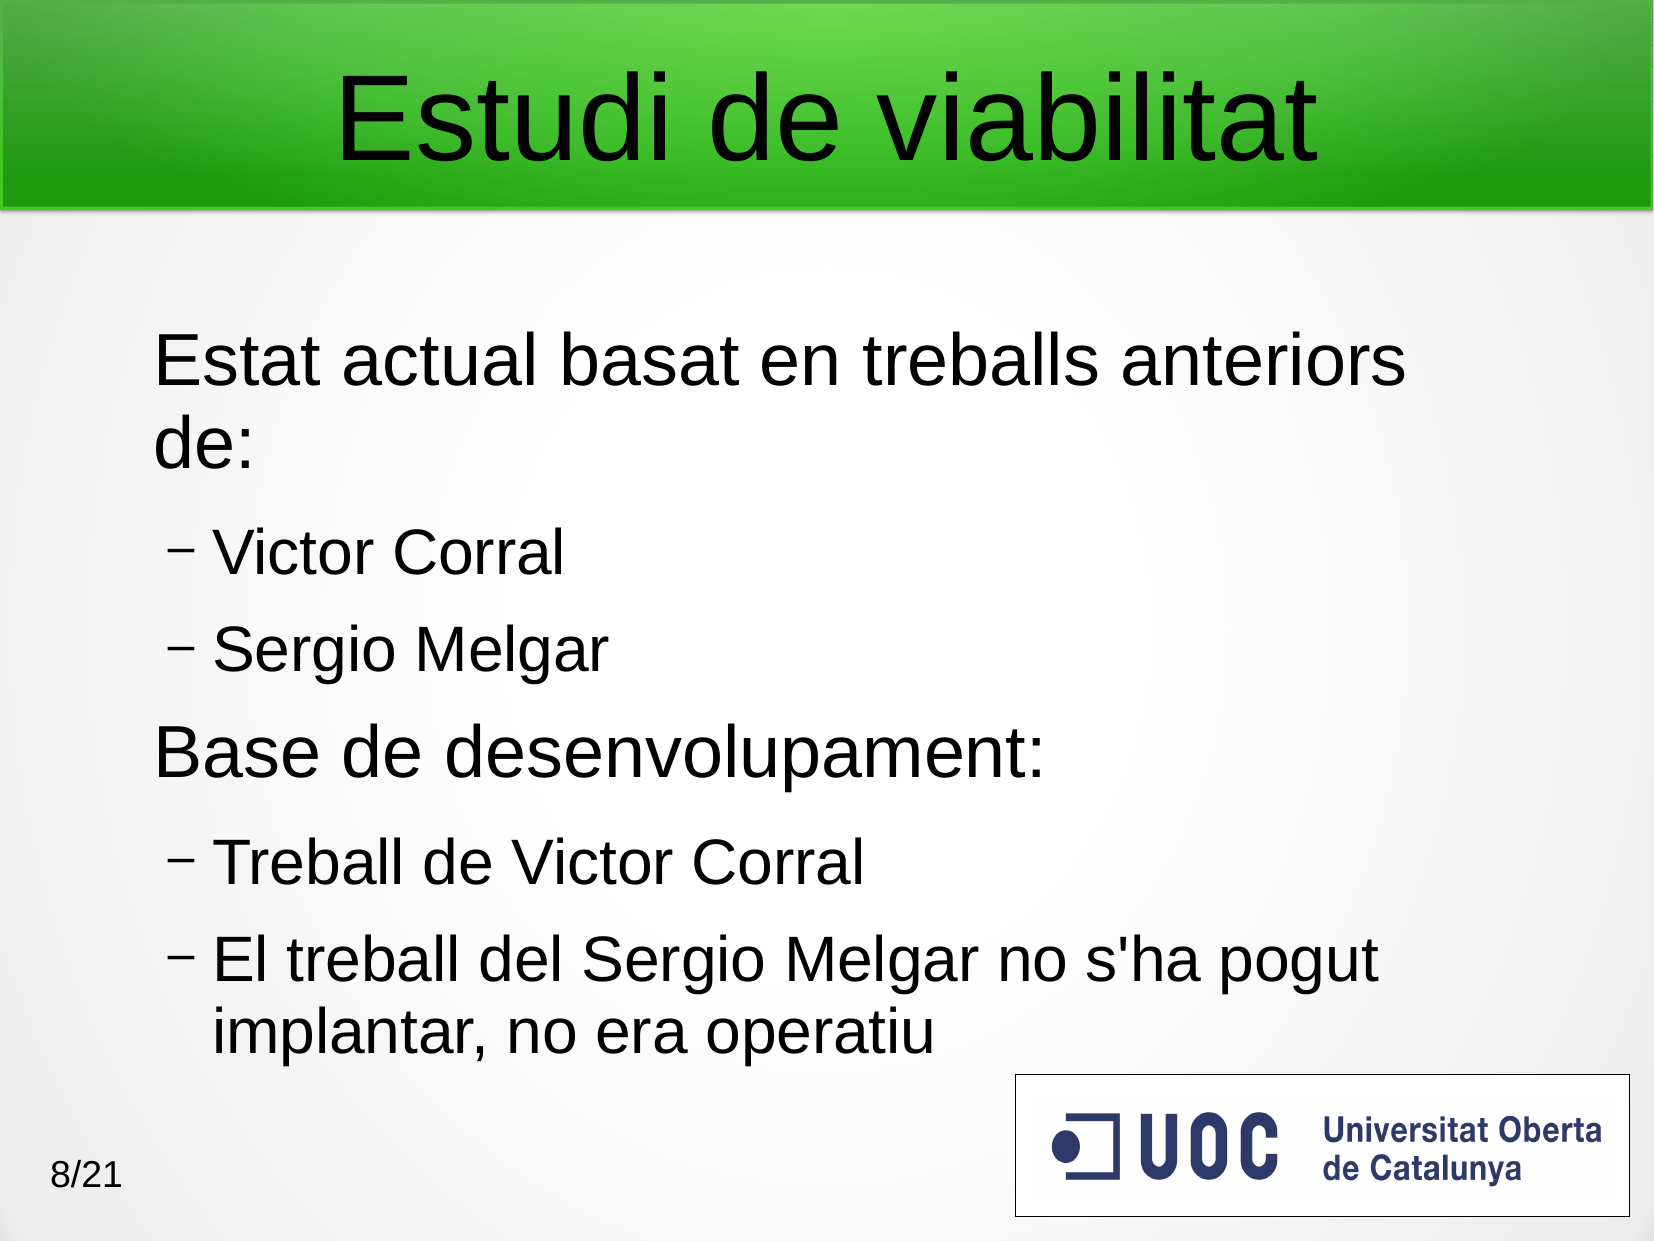

# Estudi de viabilitat
Estat actual basat en treballs anteriors de:
Victor Corral
Sergio Melgar
Base de desenvolupament:
Treball de Victor Corral
El treball del Sergio Melgar no s'ha pogut implantar, no era operatiu